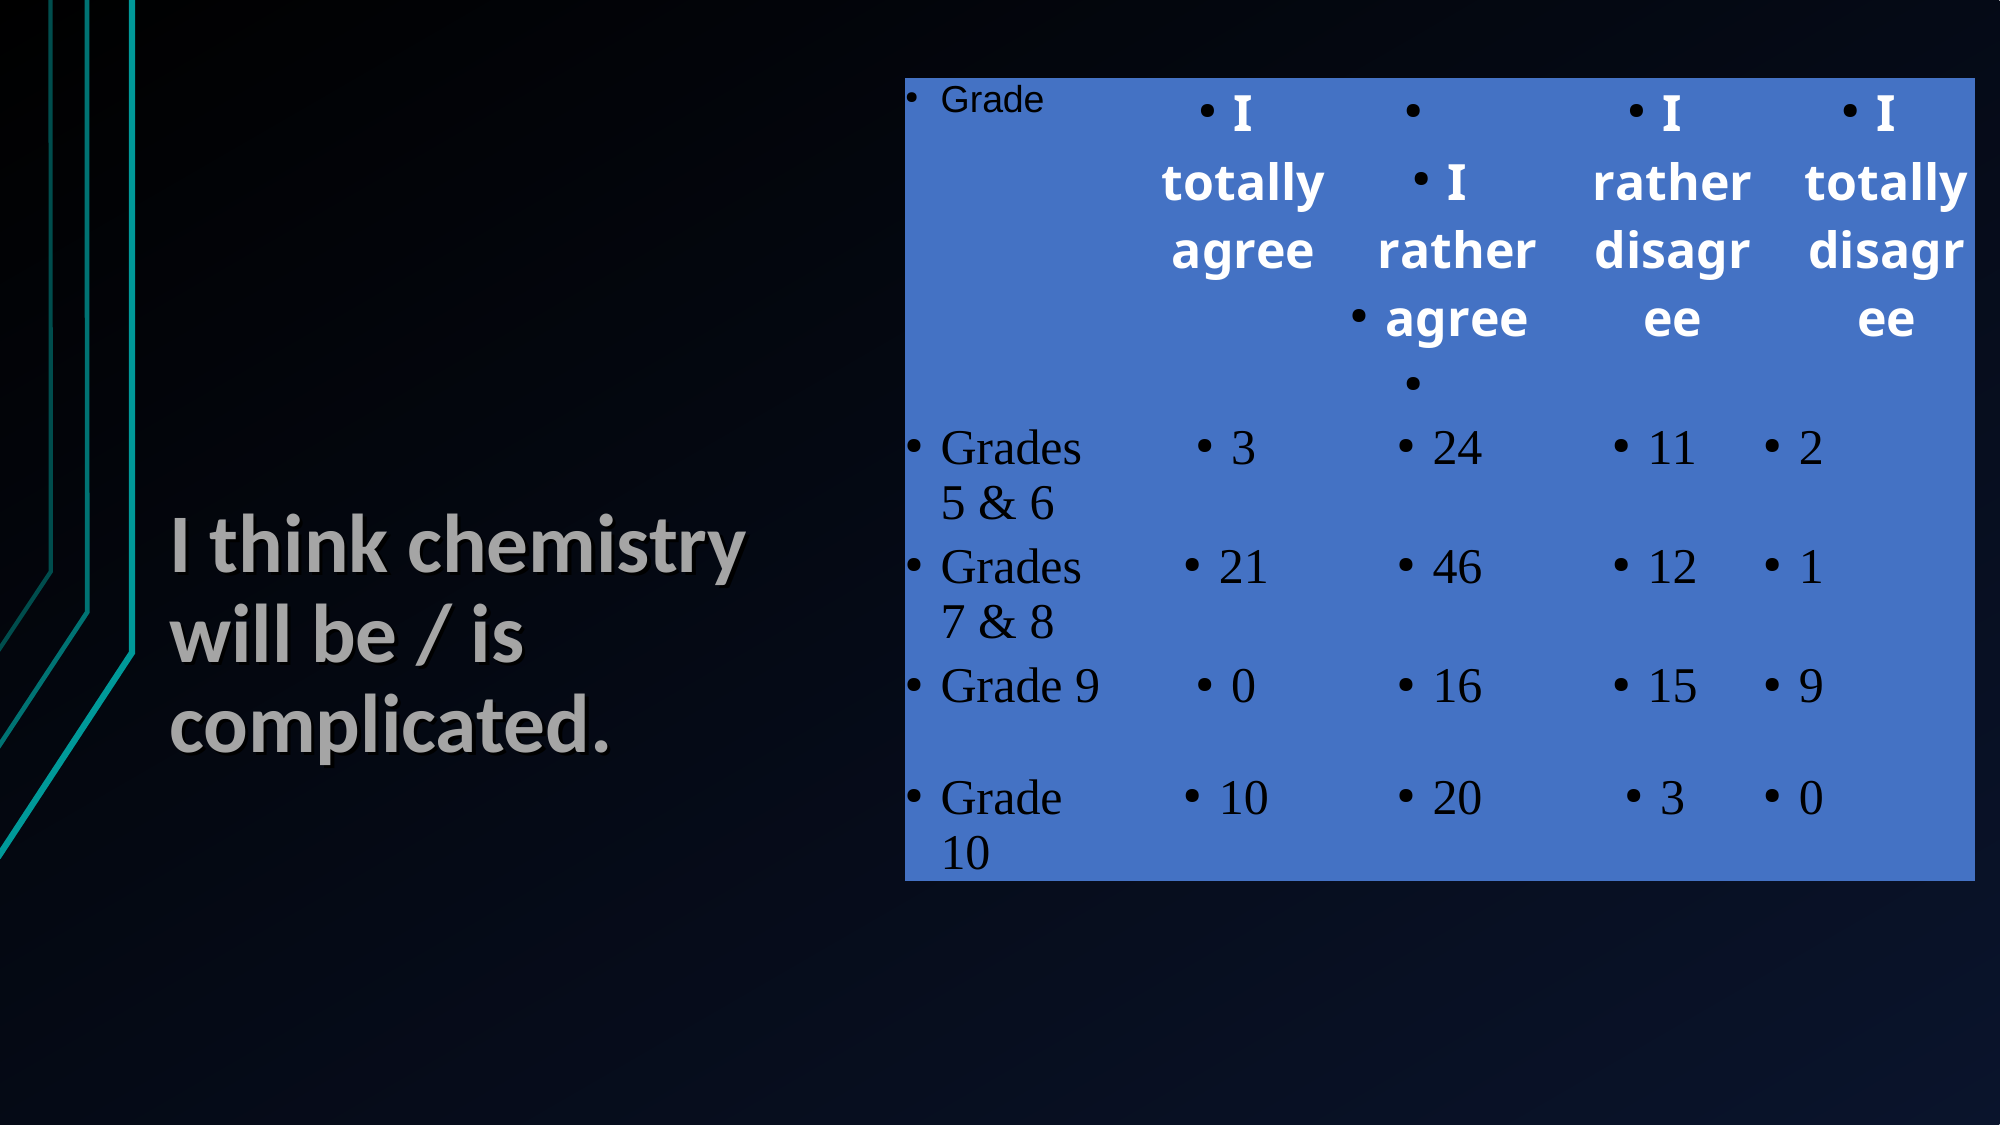

| Grade | I totally agree | I rather agree | I rather disagree | I totally disagree |
| --- | --- | --- | --- | --- |
| Grades 5 & 6 | 3 | 24 | 11 | 2 |
| Grades 7 & 8 | 21 | 46 | 12 | 1 |
| Grade 9 | 0 | 16 | 15 | 9 |
| Grade 10 | 10 | 20 | 3 | 0 |
# I think chemistry will be / is complicated.